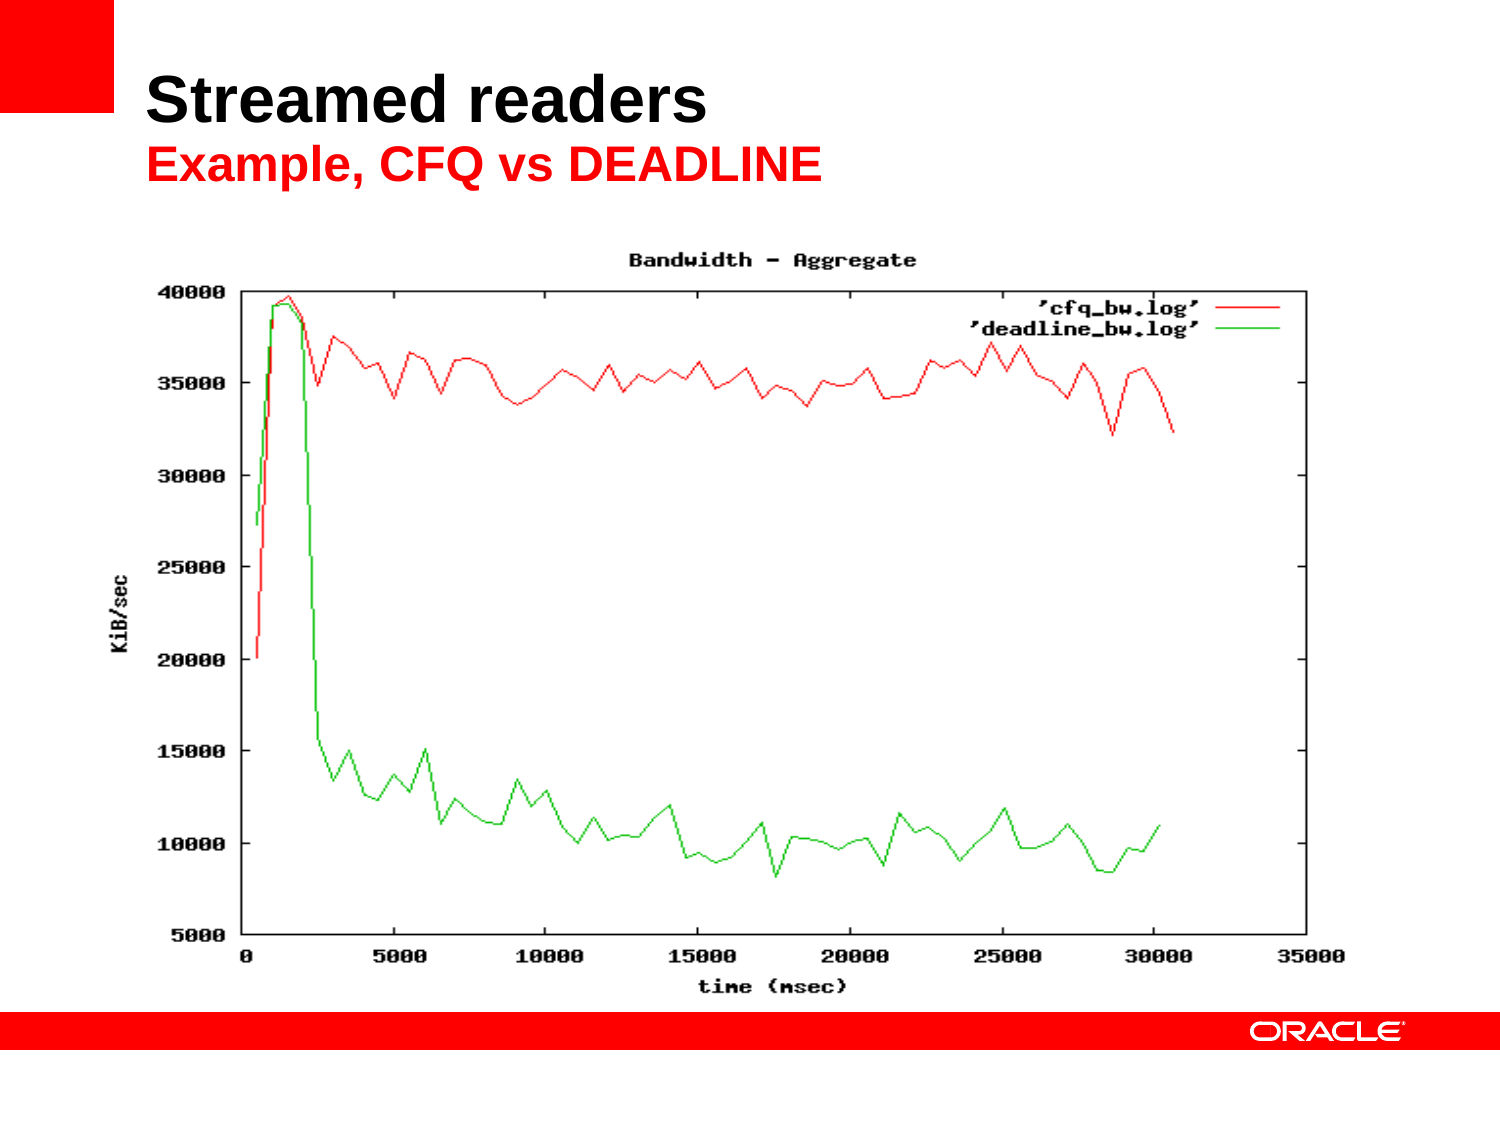

# Streamed readers Example, CFQ vs DEADLINE